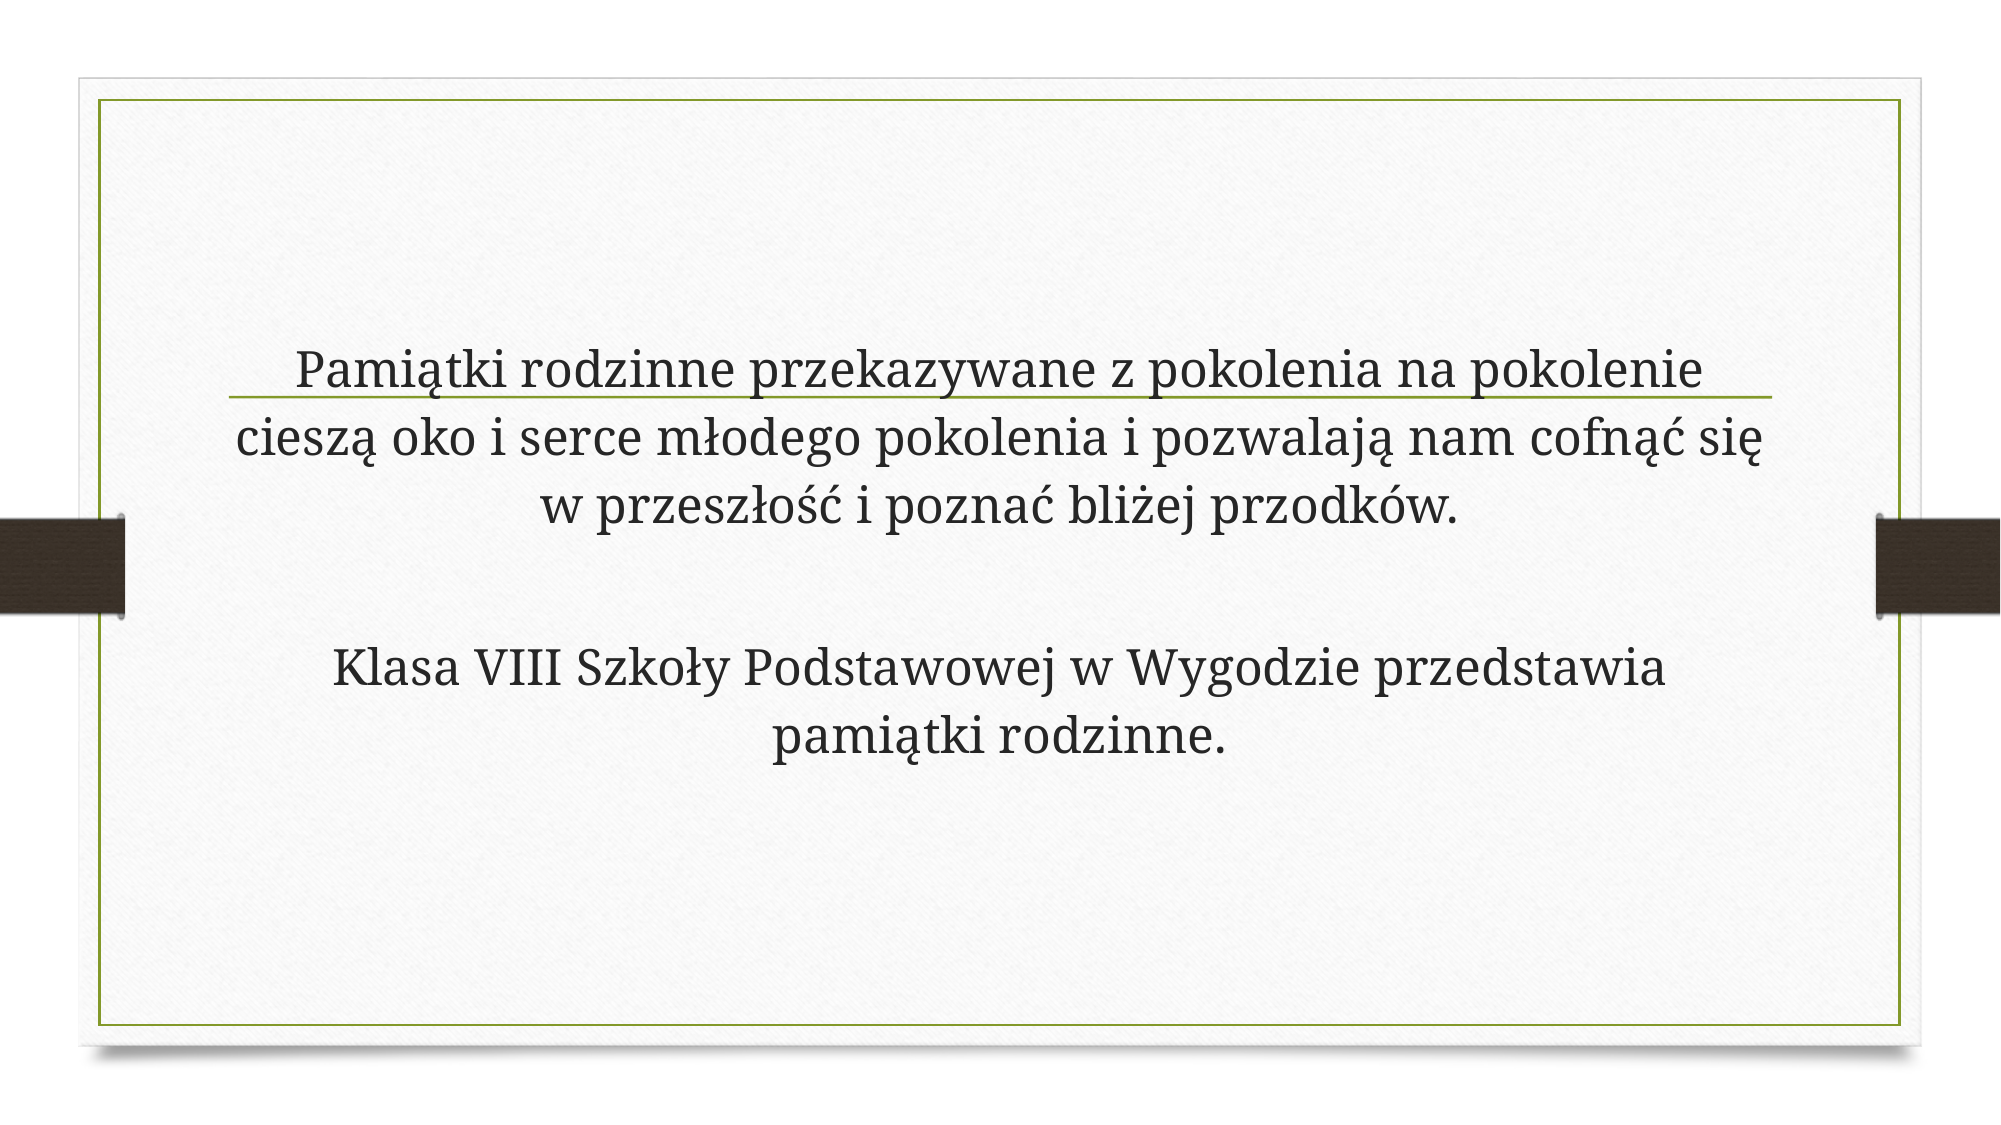

# Pamiątki rodzinne przekazywane z pokolenia na pokolenie cieszą oko i serce młodego pokolenia i pozwalają nam cofnąć się w przeszłość i poznać bliżej przodków.
Klasa VIII Szkoły Podstawowej w Wygodzie przedstawia pamiątki rodzinne.